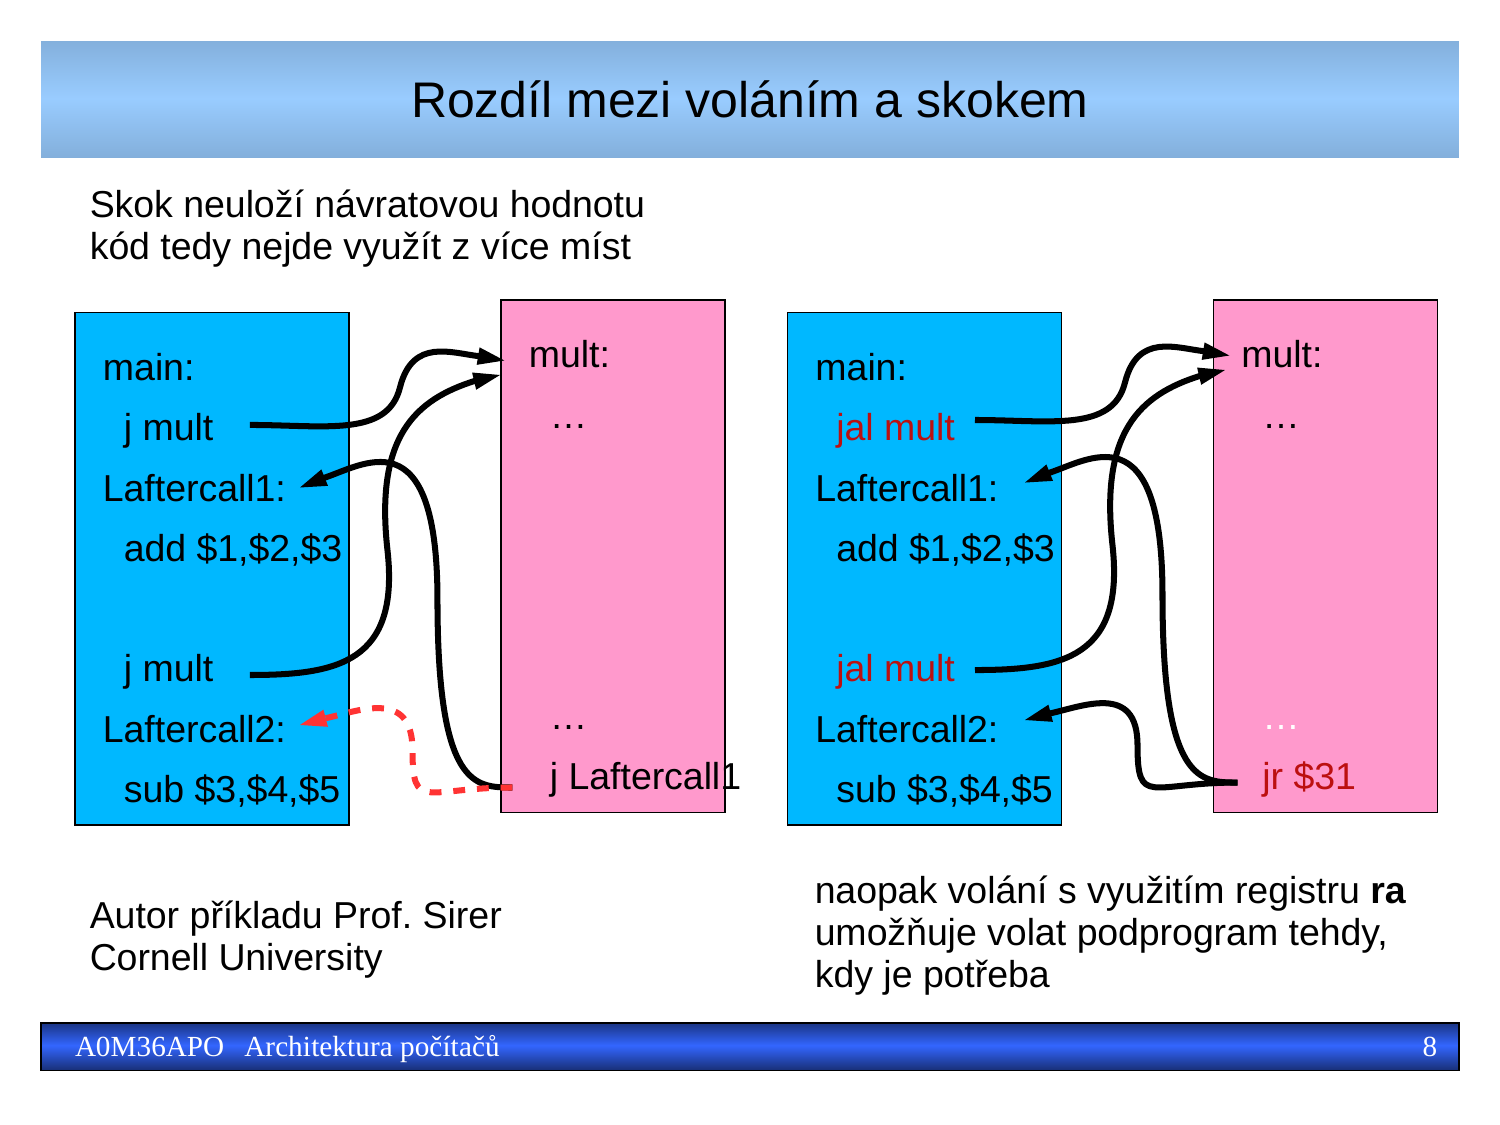

# Rozdíl mezi voláním a skokem
Skok neuloží návratovou hodnotu
kód tedy nejde využít z více míst
mult:
 …
 …
 j Laftercall1
mult:
 …
 …
 jr $31
main:
 j mult
Laftercall1:
 add $1,$2,$3
 j mult
Laftercall2:
 sub $3,$4,$5
main:
 jal mult
Laftercall1:
 add $1,$2,$3
 jal mult
Laftercall2:
 sub $3,$4,$5
naopak volání s využitím registru ra umožňuje volat podprogram tehdy, kdy je potřeba
Autor příkladu Prof. Sirer
Cornell University
A0M36APO Architektura počítačů
8